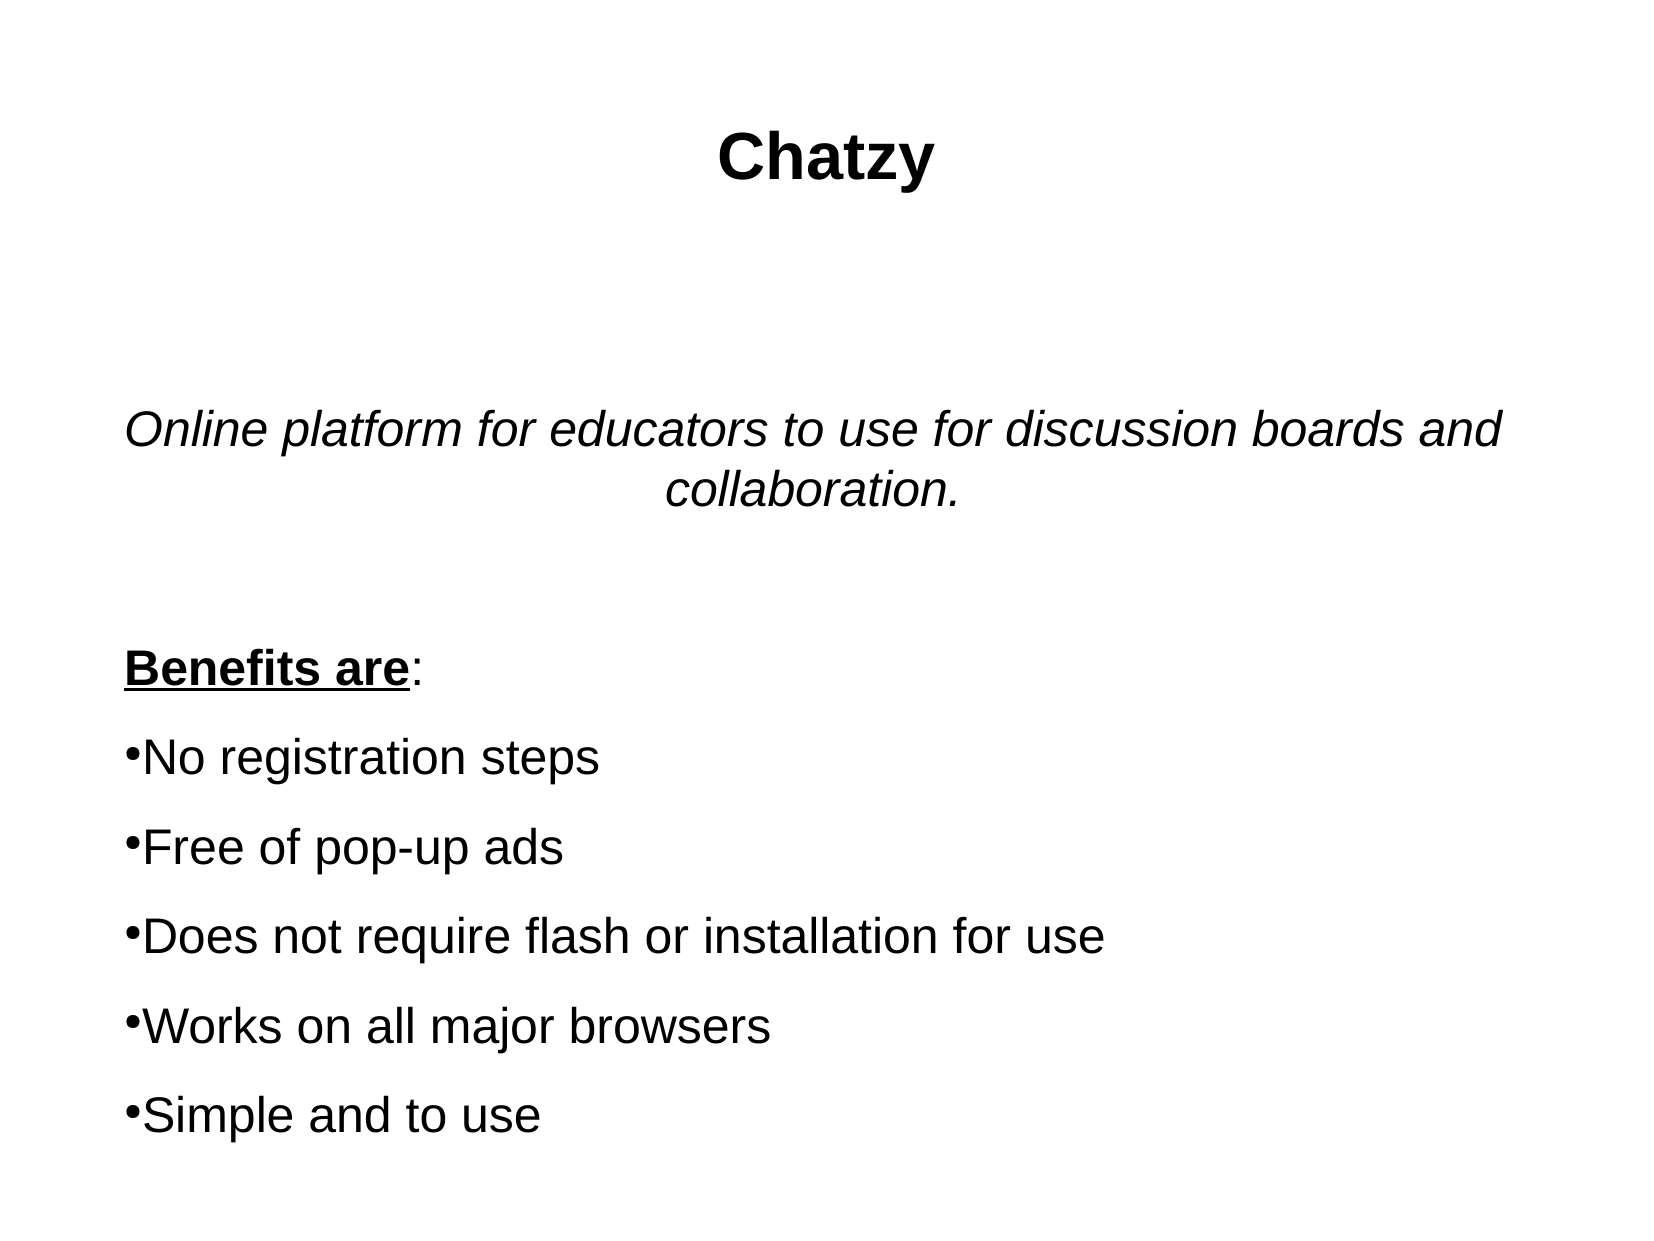

# Chatzy
Online platform for educators to use for discussion boards and collaboration.
Benefits are:
No registration steps
Free of pop-up ads
Does not require flash or installation for use
Works on all major browsers
Simple and to use